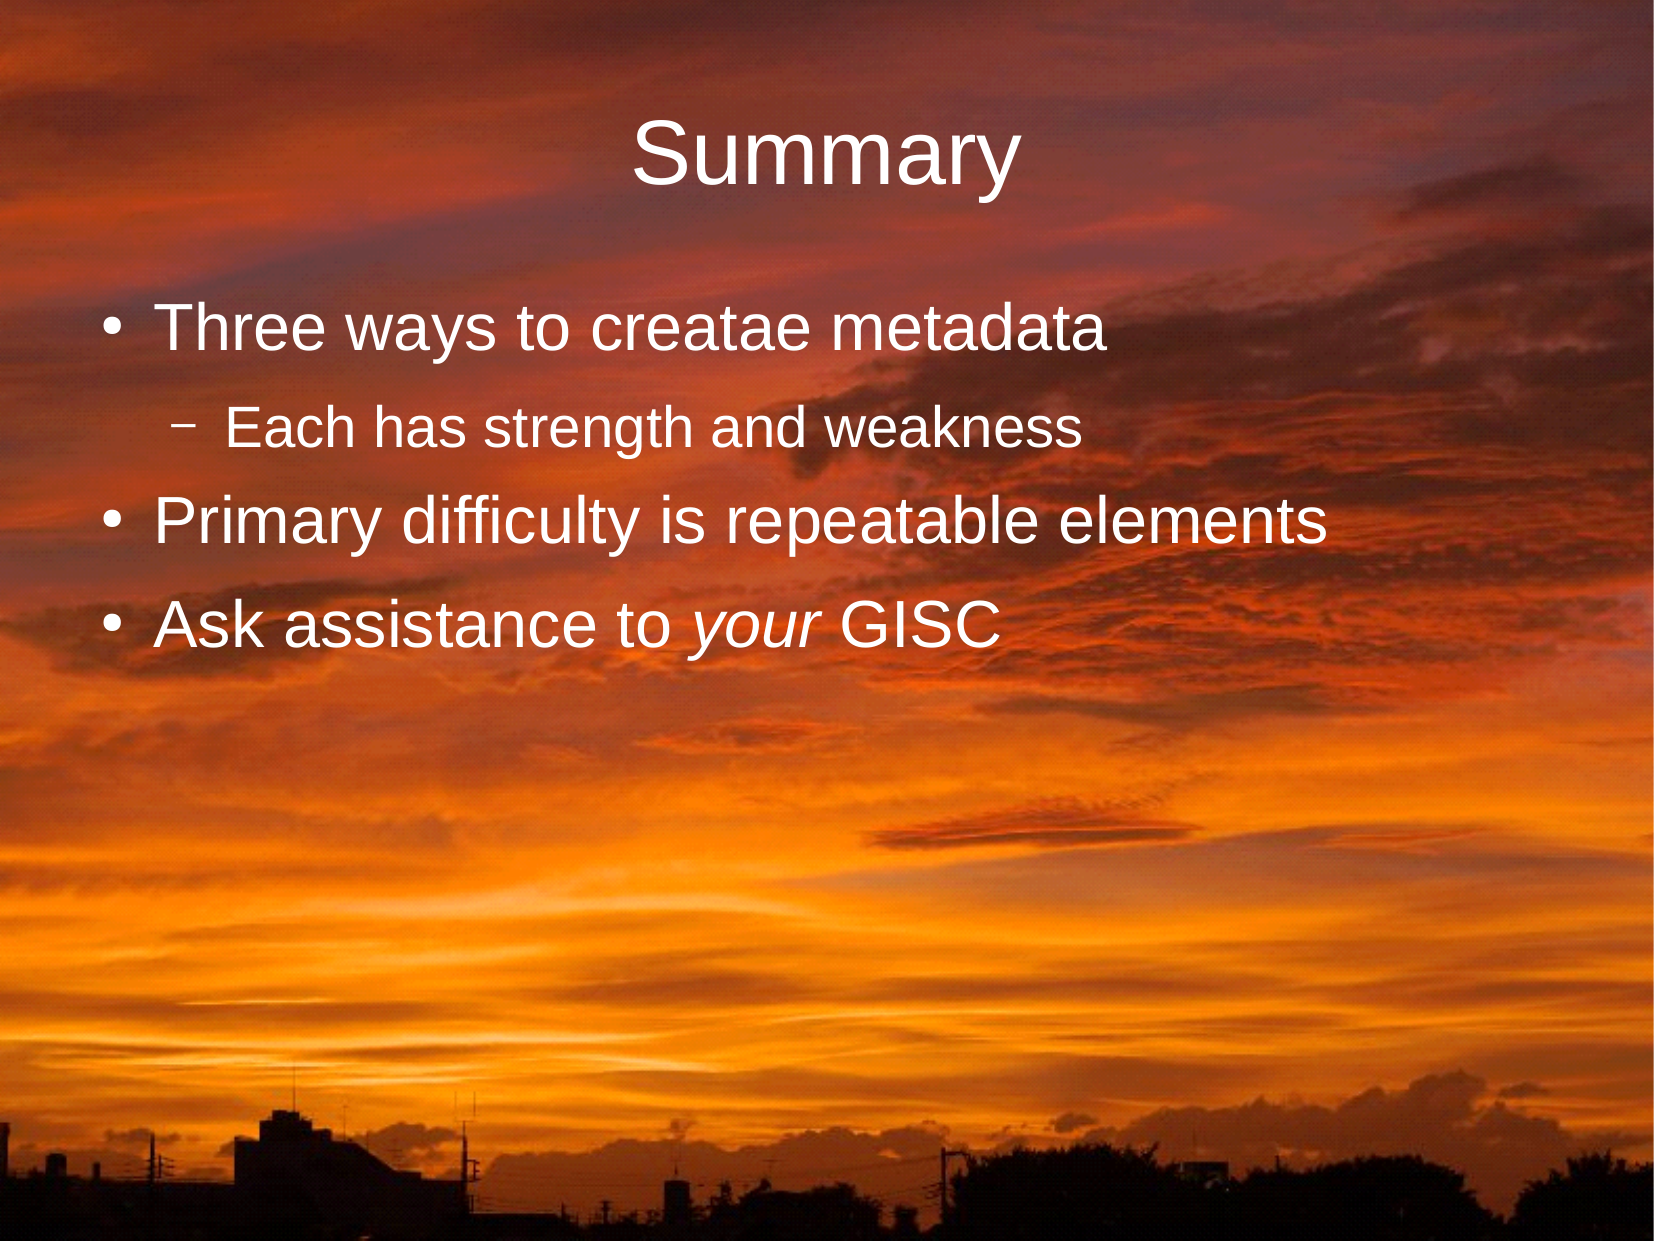

# Summary
Three ways to creatae metadata
Each has strength and weakness
Primary difficulty is repeatable elements
Ask assistance to your GISC